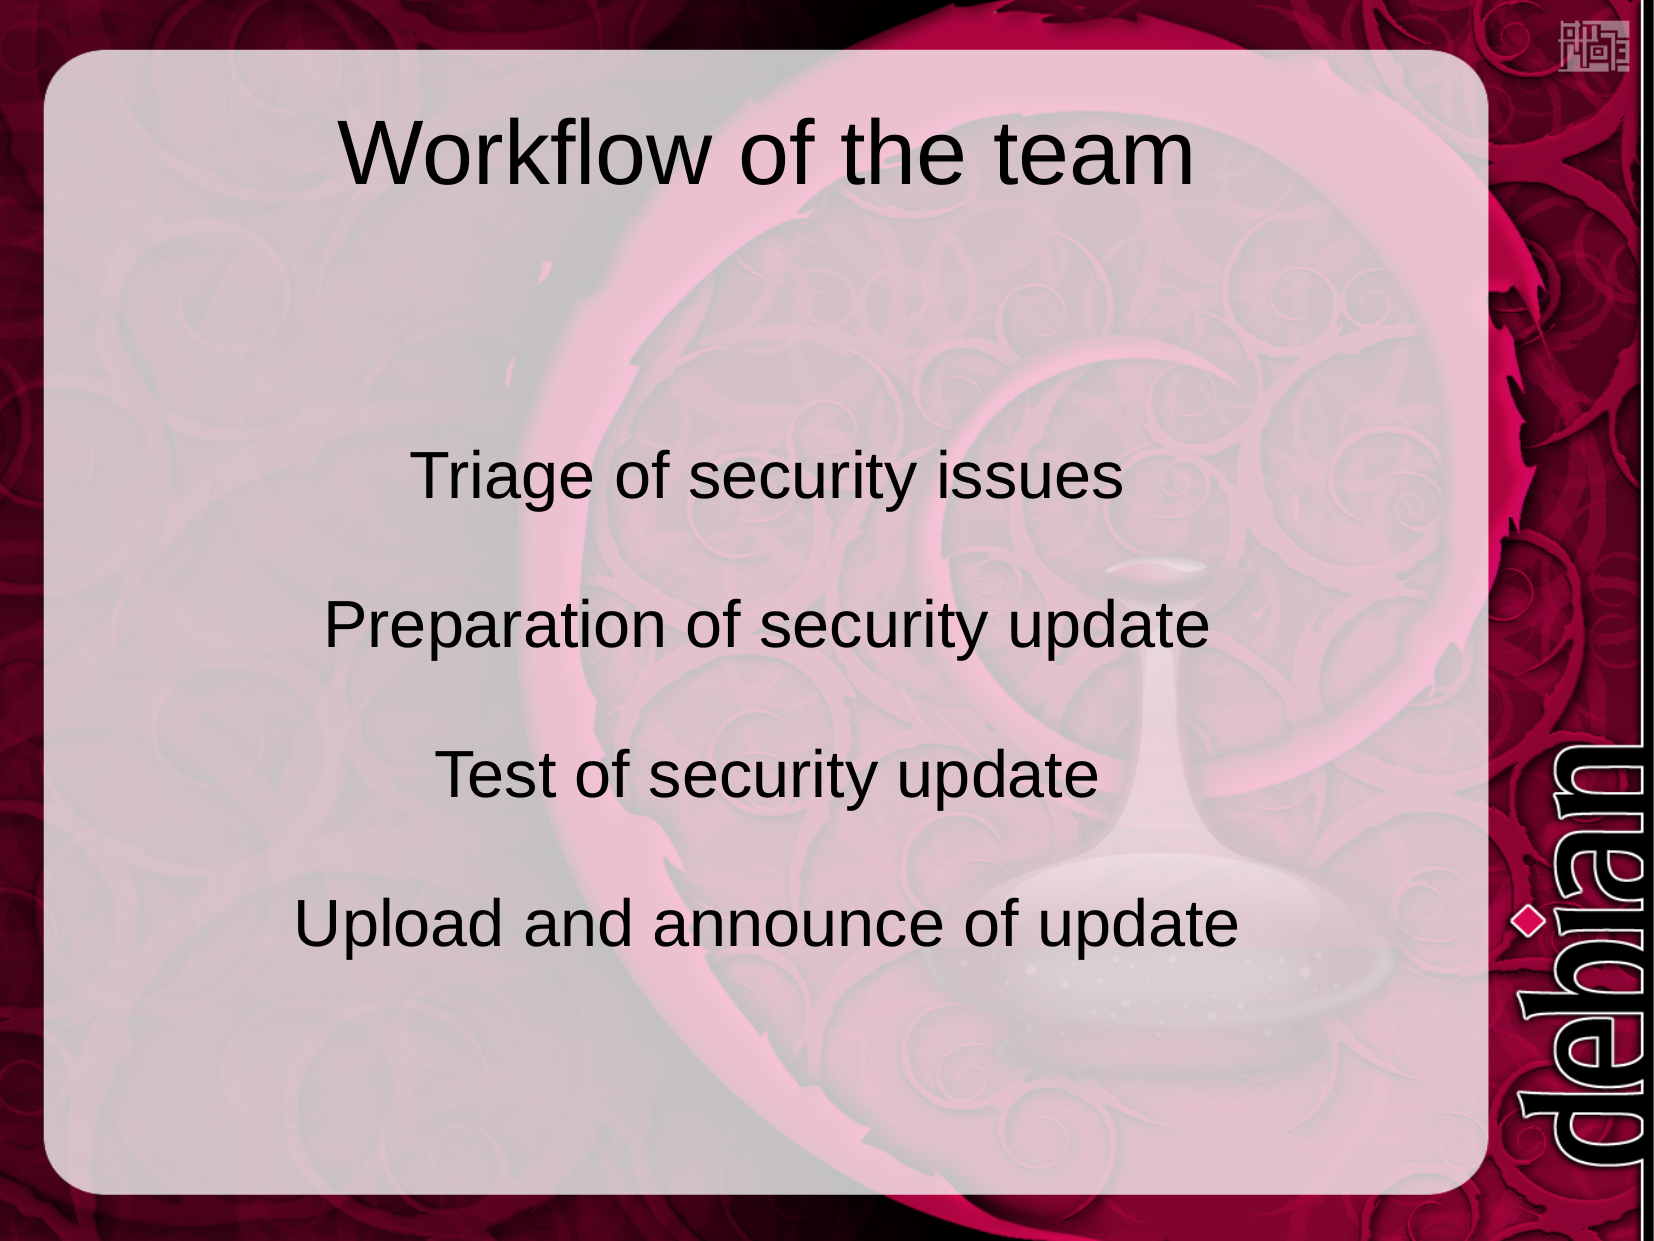

# Workflow of the team
Triage of security issues
Preparation of security update
Test of security update
Upload and announce of update